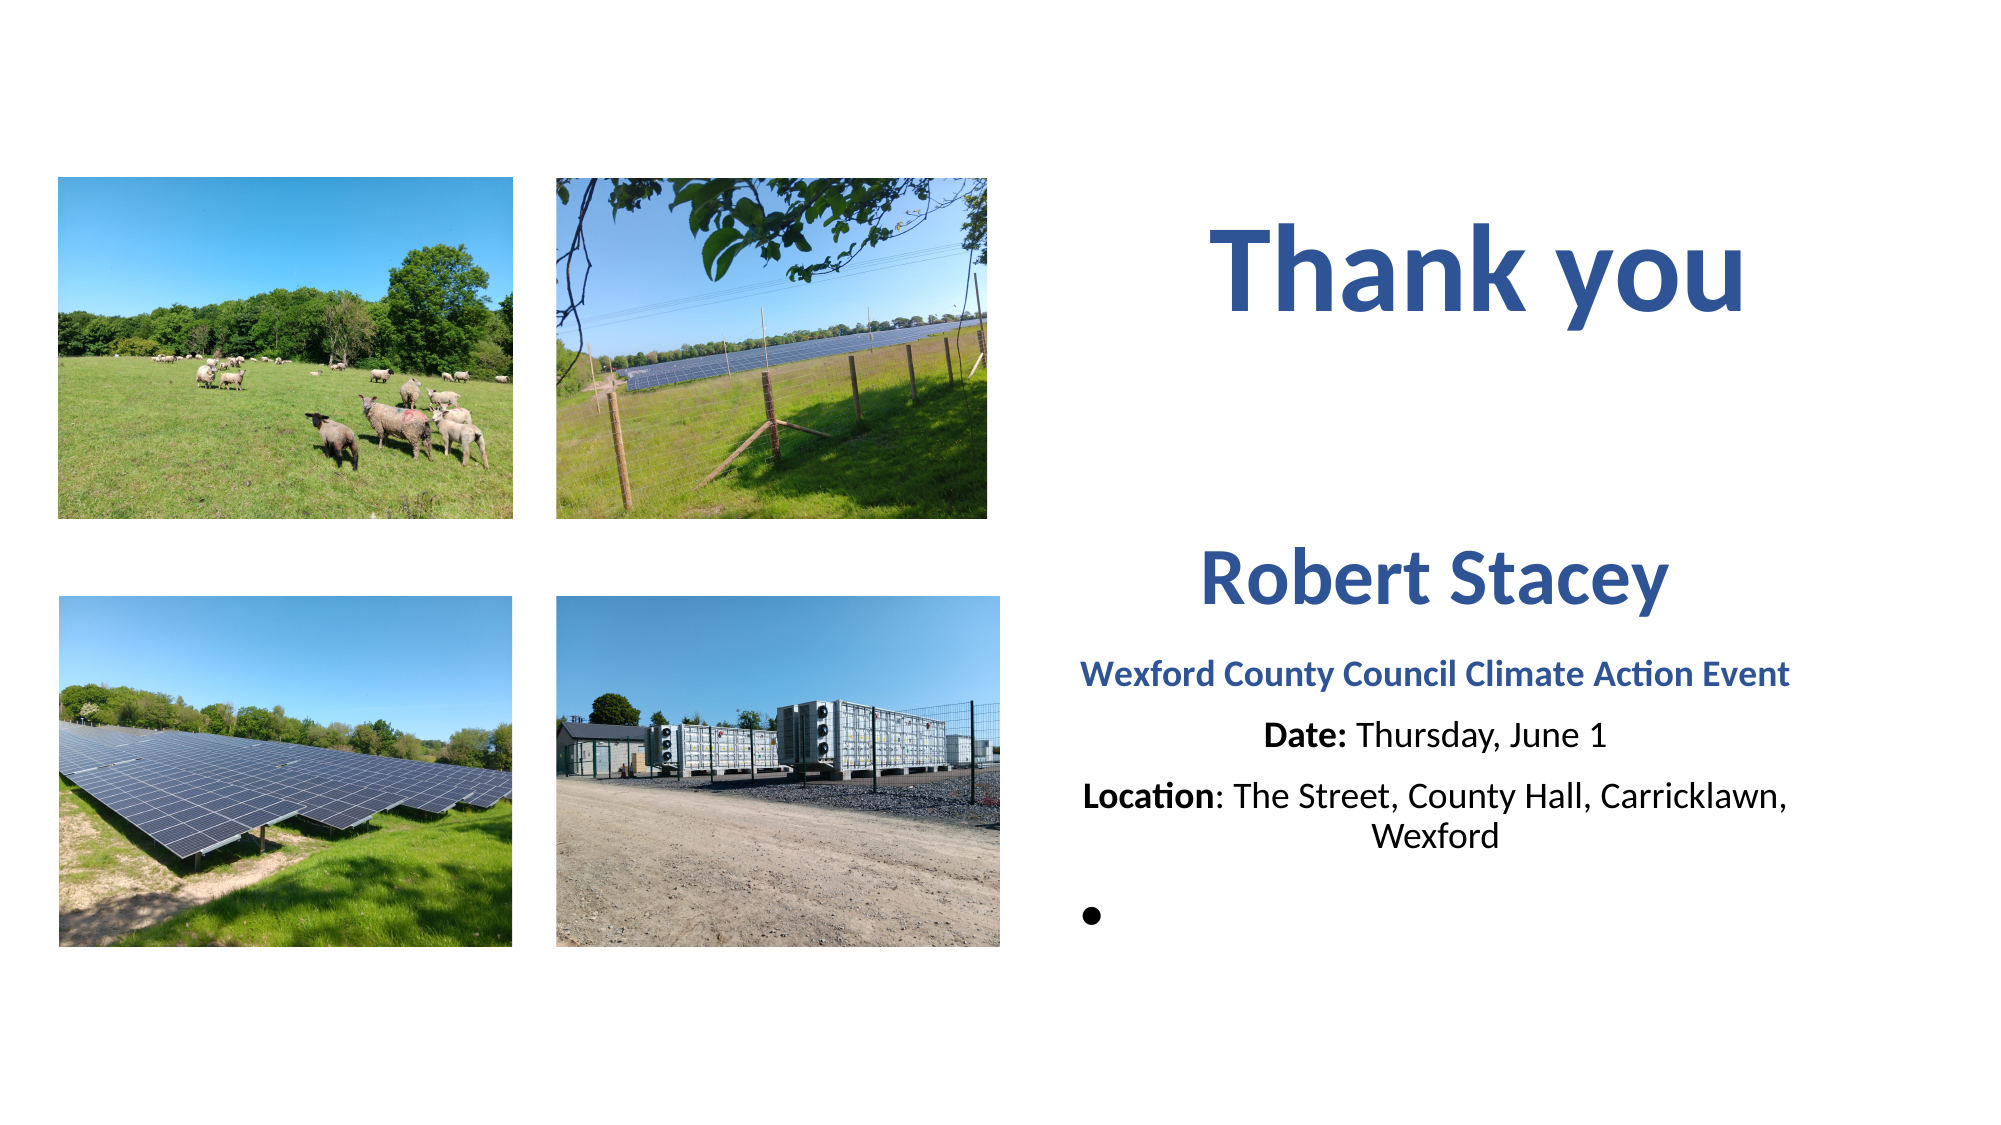

Thank you
Robert Stacey
Wexford County Council Climate Action Event
Date: Thursday, June 1
Location: The Street, County Hall, Carricklawn, Wexford